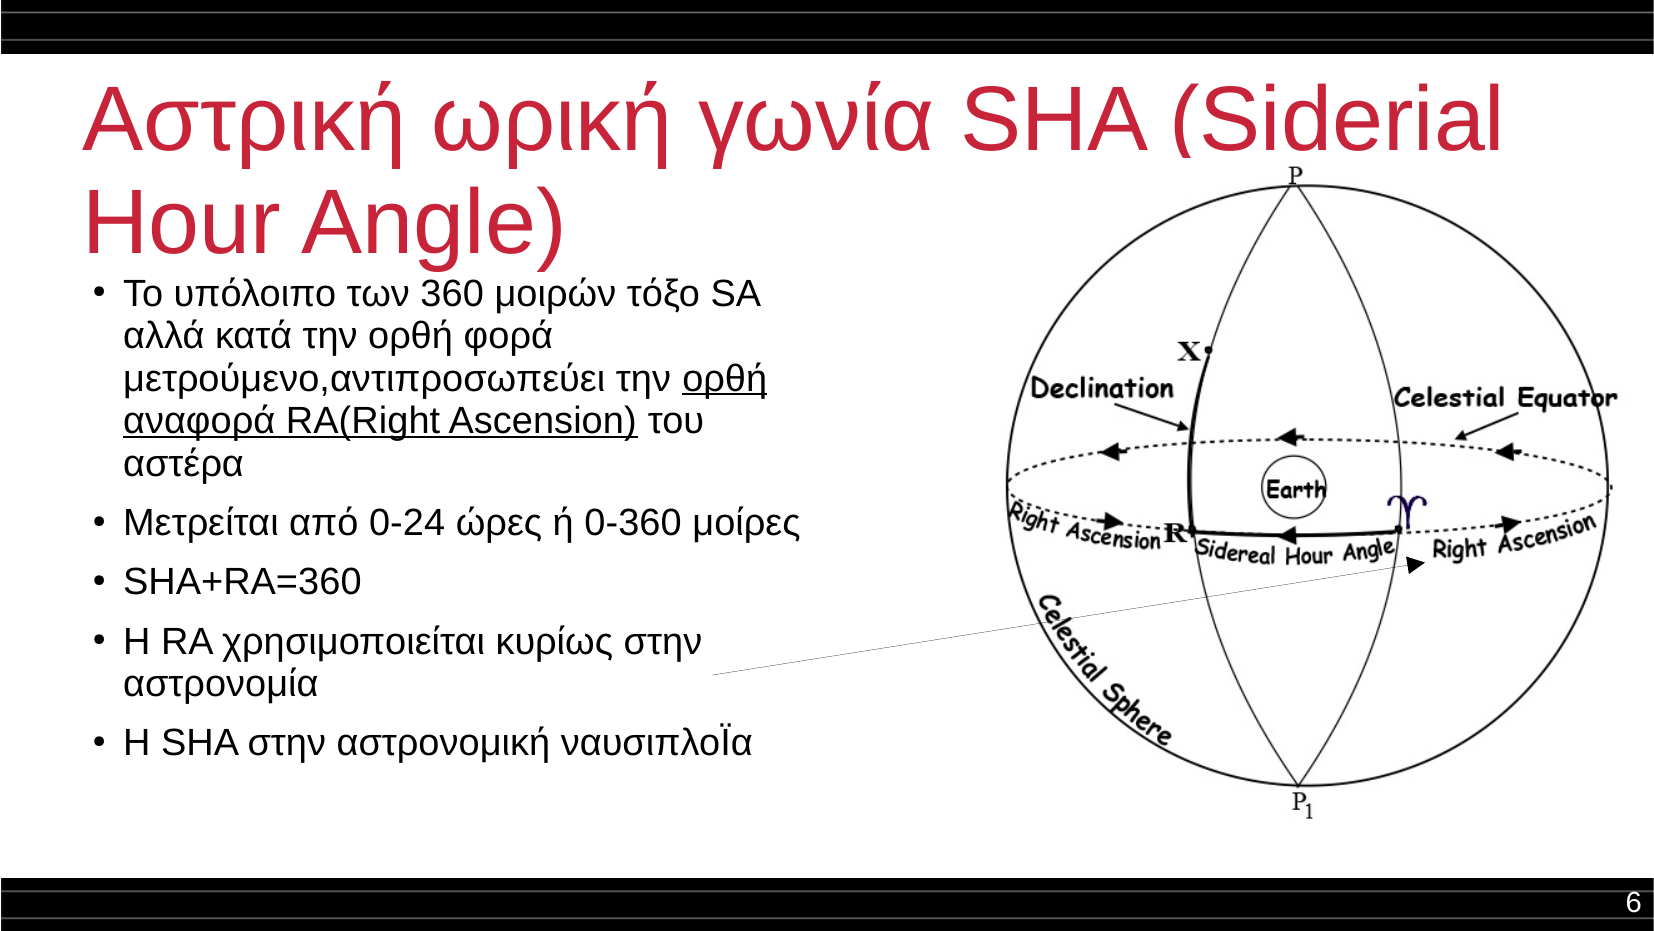

# Αστρική ωρική γωνία SHA (Siderial Hour Angle)
Το υπόλοιπο των 360 μοιρών τόξο SA αλλά κατά την ορθή φορά μετρούμενο,αντιπροσωπεύει την ορθή αναφορά RA(Right Ascension) του αστέρα
Μετρείται από 0-24 ώρες ή 0-360 μοίρες
SHA+RA=360
H RA χρησιμοποιείται κυρίως στην αστρονομία
Η SHA στην αστρονομική ναυσιπλοΪα